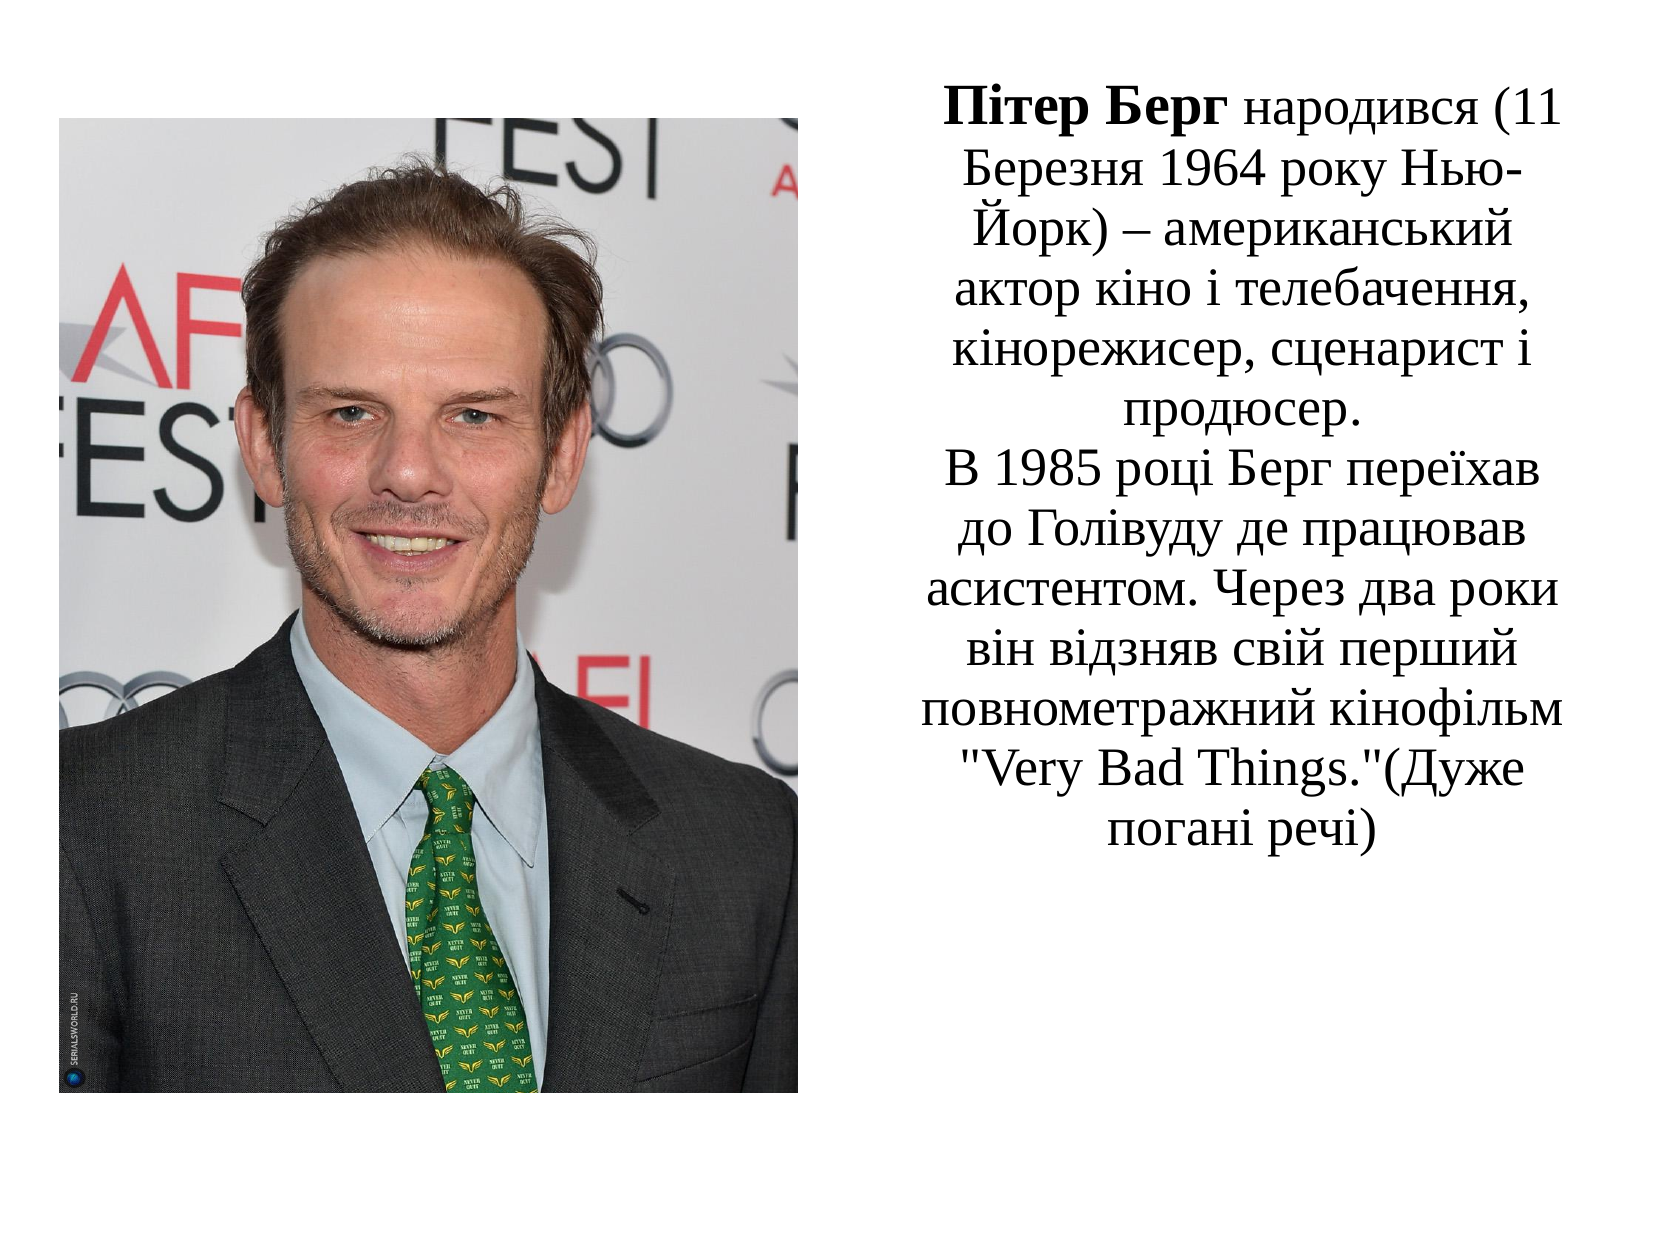

# Пітер Берг народився (11 Березня 1964 року Нью-Йорк) – американський актор кіно і телебачення, кінорежисер, сценарист і продюсер. В 1985 році Берг переїхав до Голівуду де працював асистентом. Через два роки він відзняв свій перший повнометражний кінофільм "Very Bad Things."(Дуже погані речі)